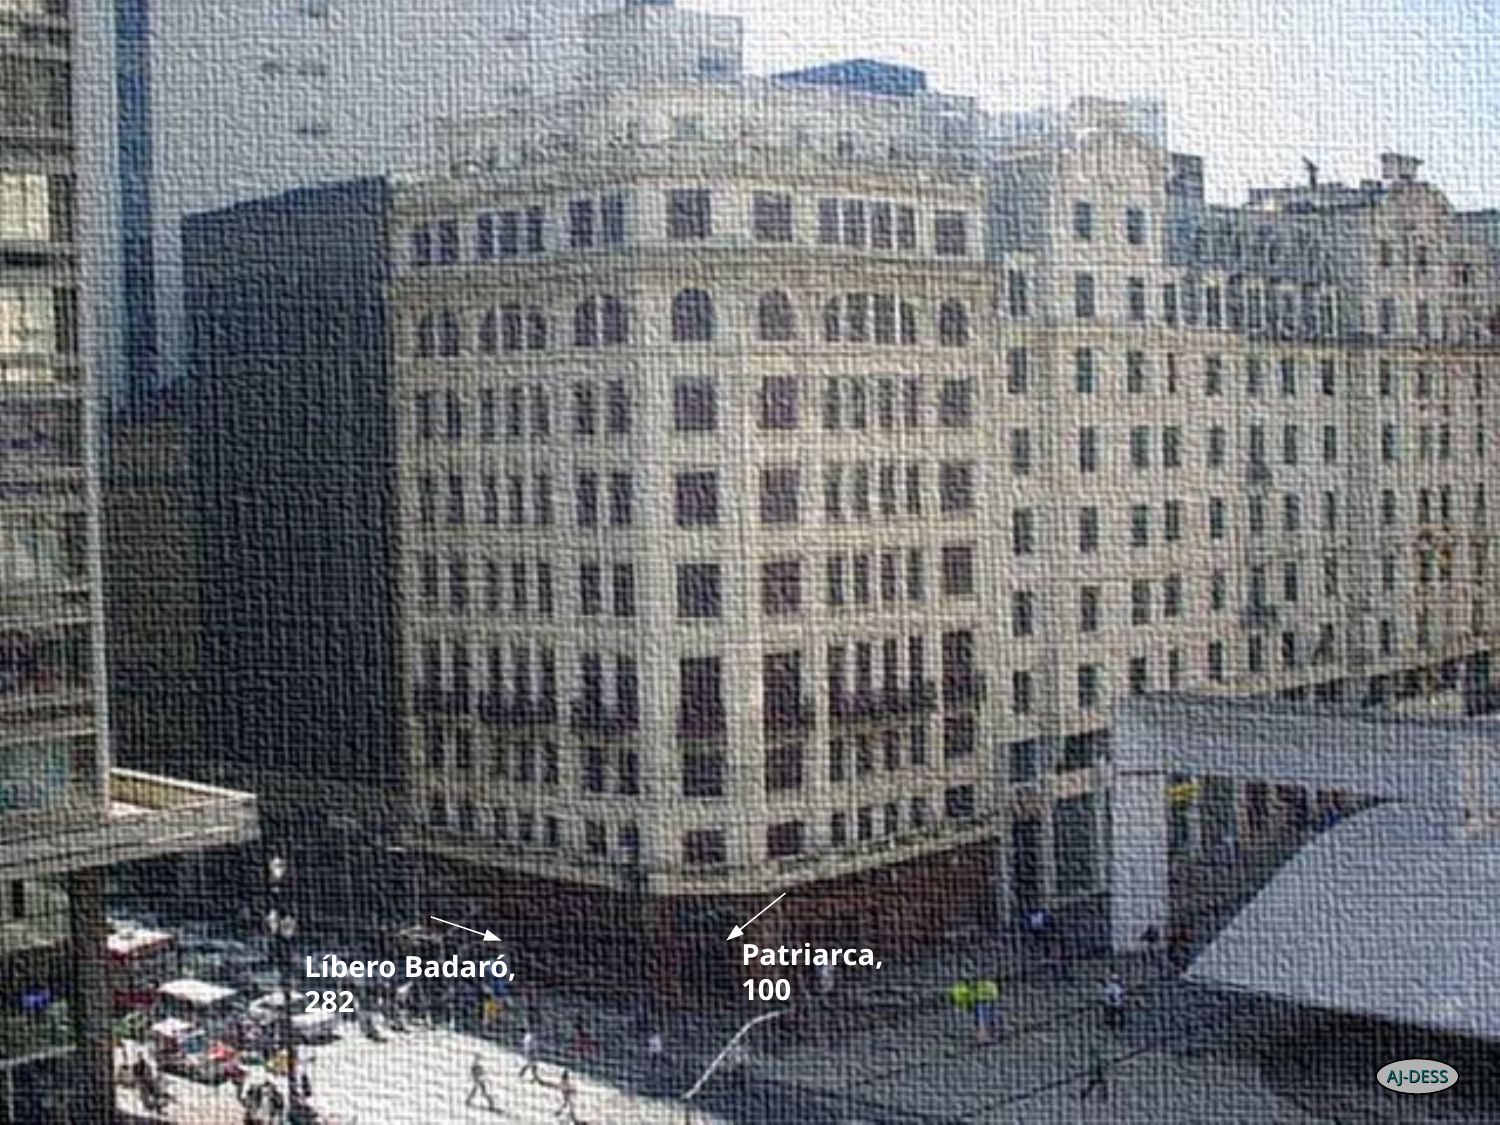

Patriarca, 100
Líbero Badaró, 282
AJ-DESS
AJ